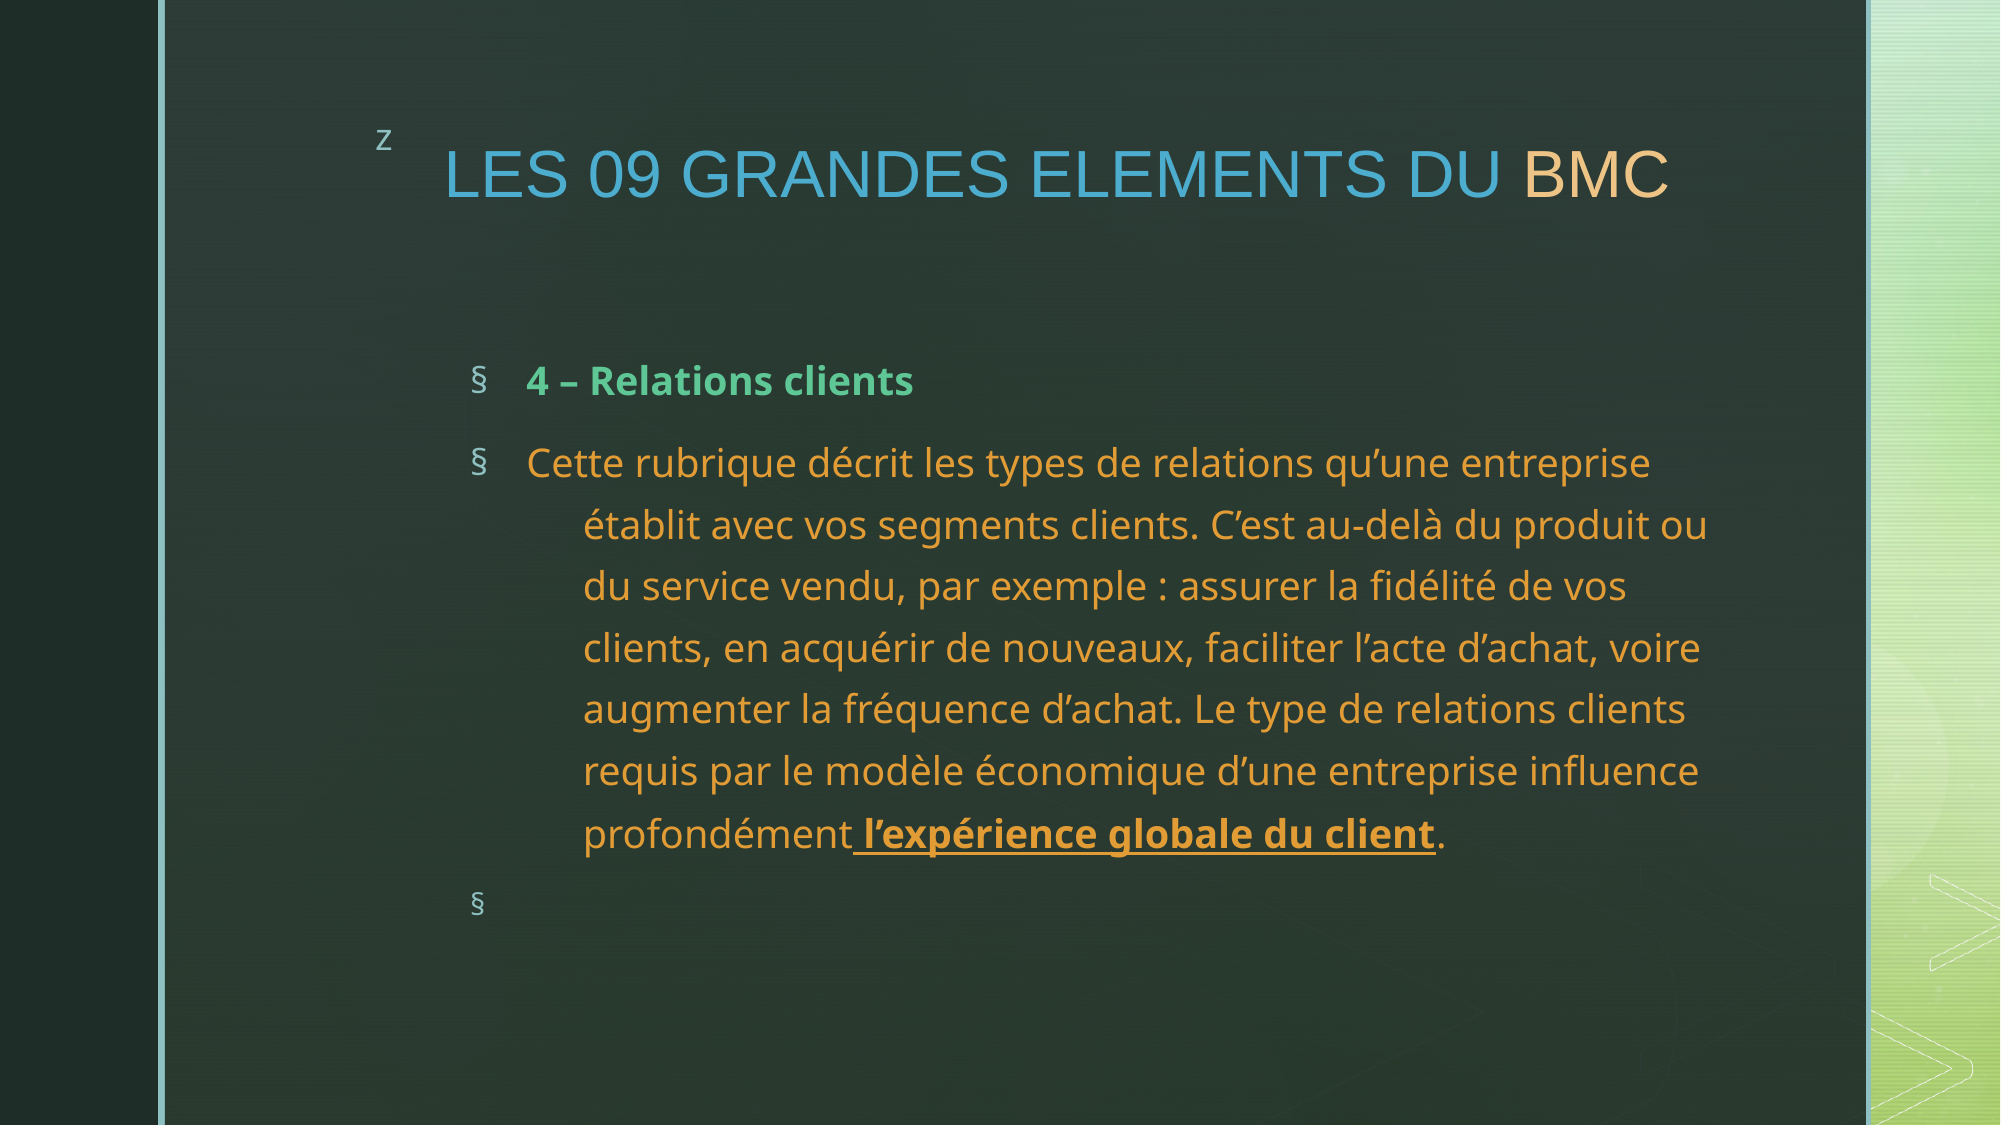

# LES 09 GRANDES ELEMENTS DU BMC
4 – Relations clients
Cette rubrique décrit les types de relations qu’une entreprise établit avec vos segments clients. C’est au-delà du produit ou du service vendu, par exemple : assurer la fidélité de vos clients, en acquérir de nouveaux, faciliter l’acte d’achat, voire augmenter la fréquence d’achat. Le type de relations clients requis par le modèle économique d’une entreprise influence profondément l’expérience globale du client.